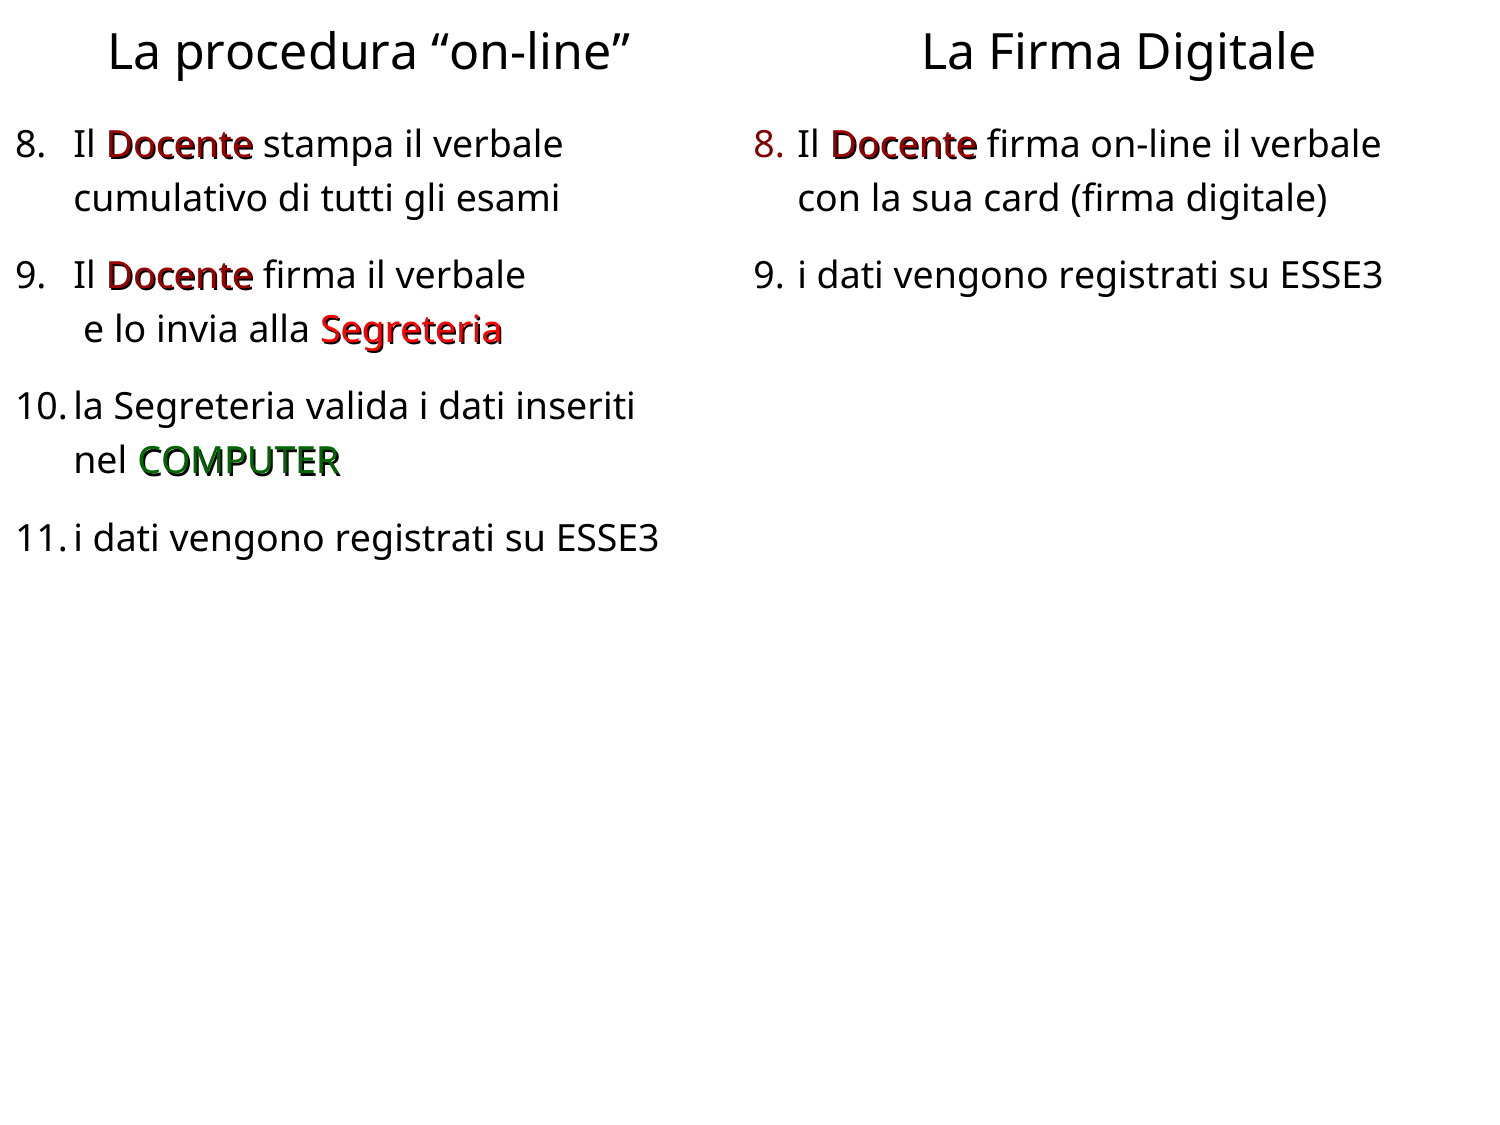

# La procedura “on-line”
Il Docente stampa il verbale
	cumulativo di tutti gli esami
Il Docente firma il verbale
	 e lo invia alla Segreteria
la Segreteria valida i dati inseriti
	nel COMPUTER
i dati vengono registrati su ESSE3
La Firma Digitale
Il Docente firma on-line il verbale
	con la sua card (firma digitale)
i dati vengono registrati su ESSE3